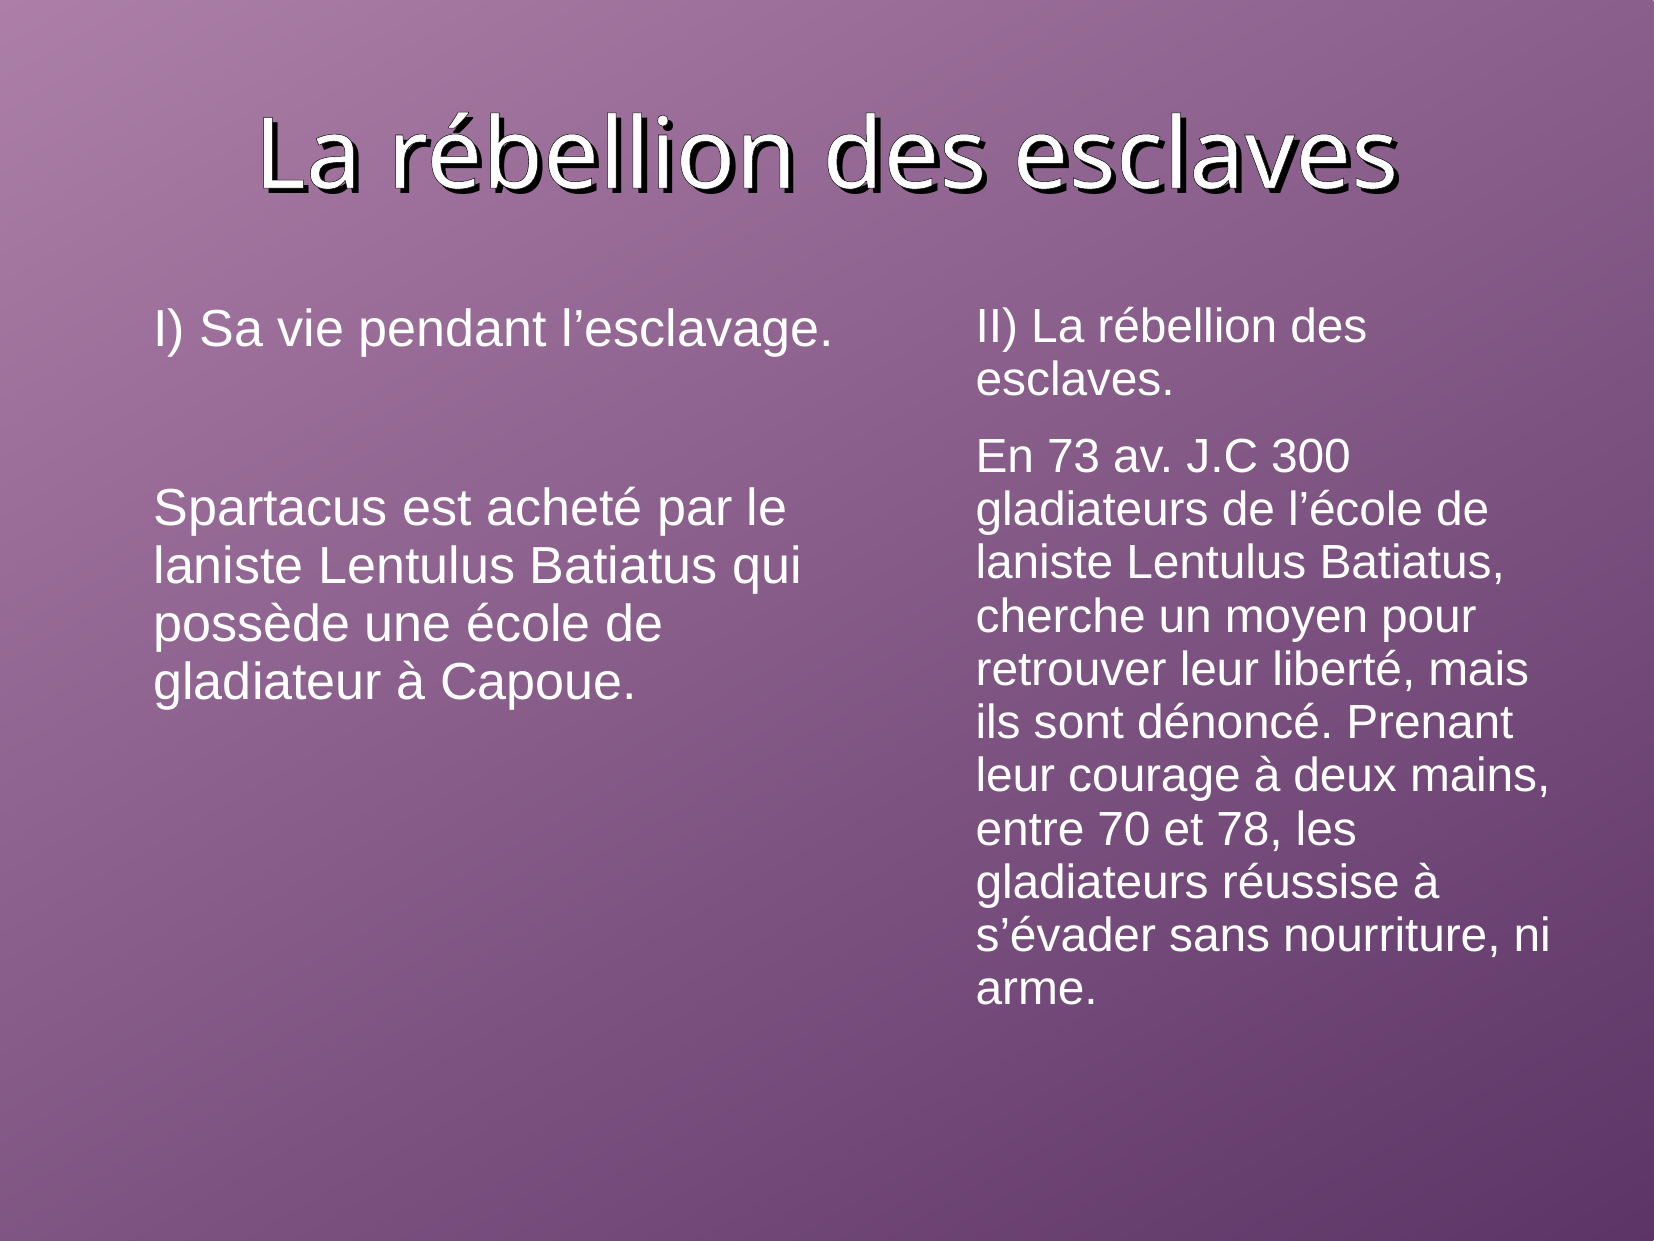

# La rébellion des esclaves
I) Sa vie pendant l’esclavage.
Spartacus est acheté par le laniste Lentulus Batiatus qui possède une école de gladiateur à Capoue.
II) La rébellion des esclaves.
En 73 av. J.C 300 gladiateurs de l’école de laniste Lentulus Batiatus, cherche un moyen pour retrouver leur liberté, mais ils sont dénoncé. Prenant leur courage à deux mains, entre 70 et 78, les gladiateurs réussise à s’évader sans nourriture, ni arme.